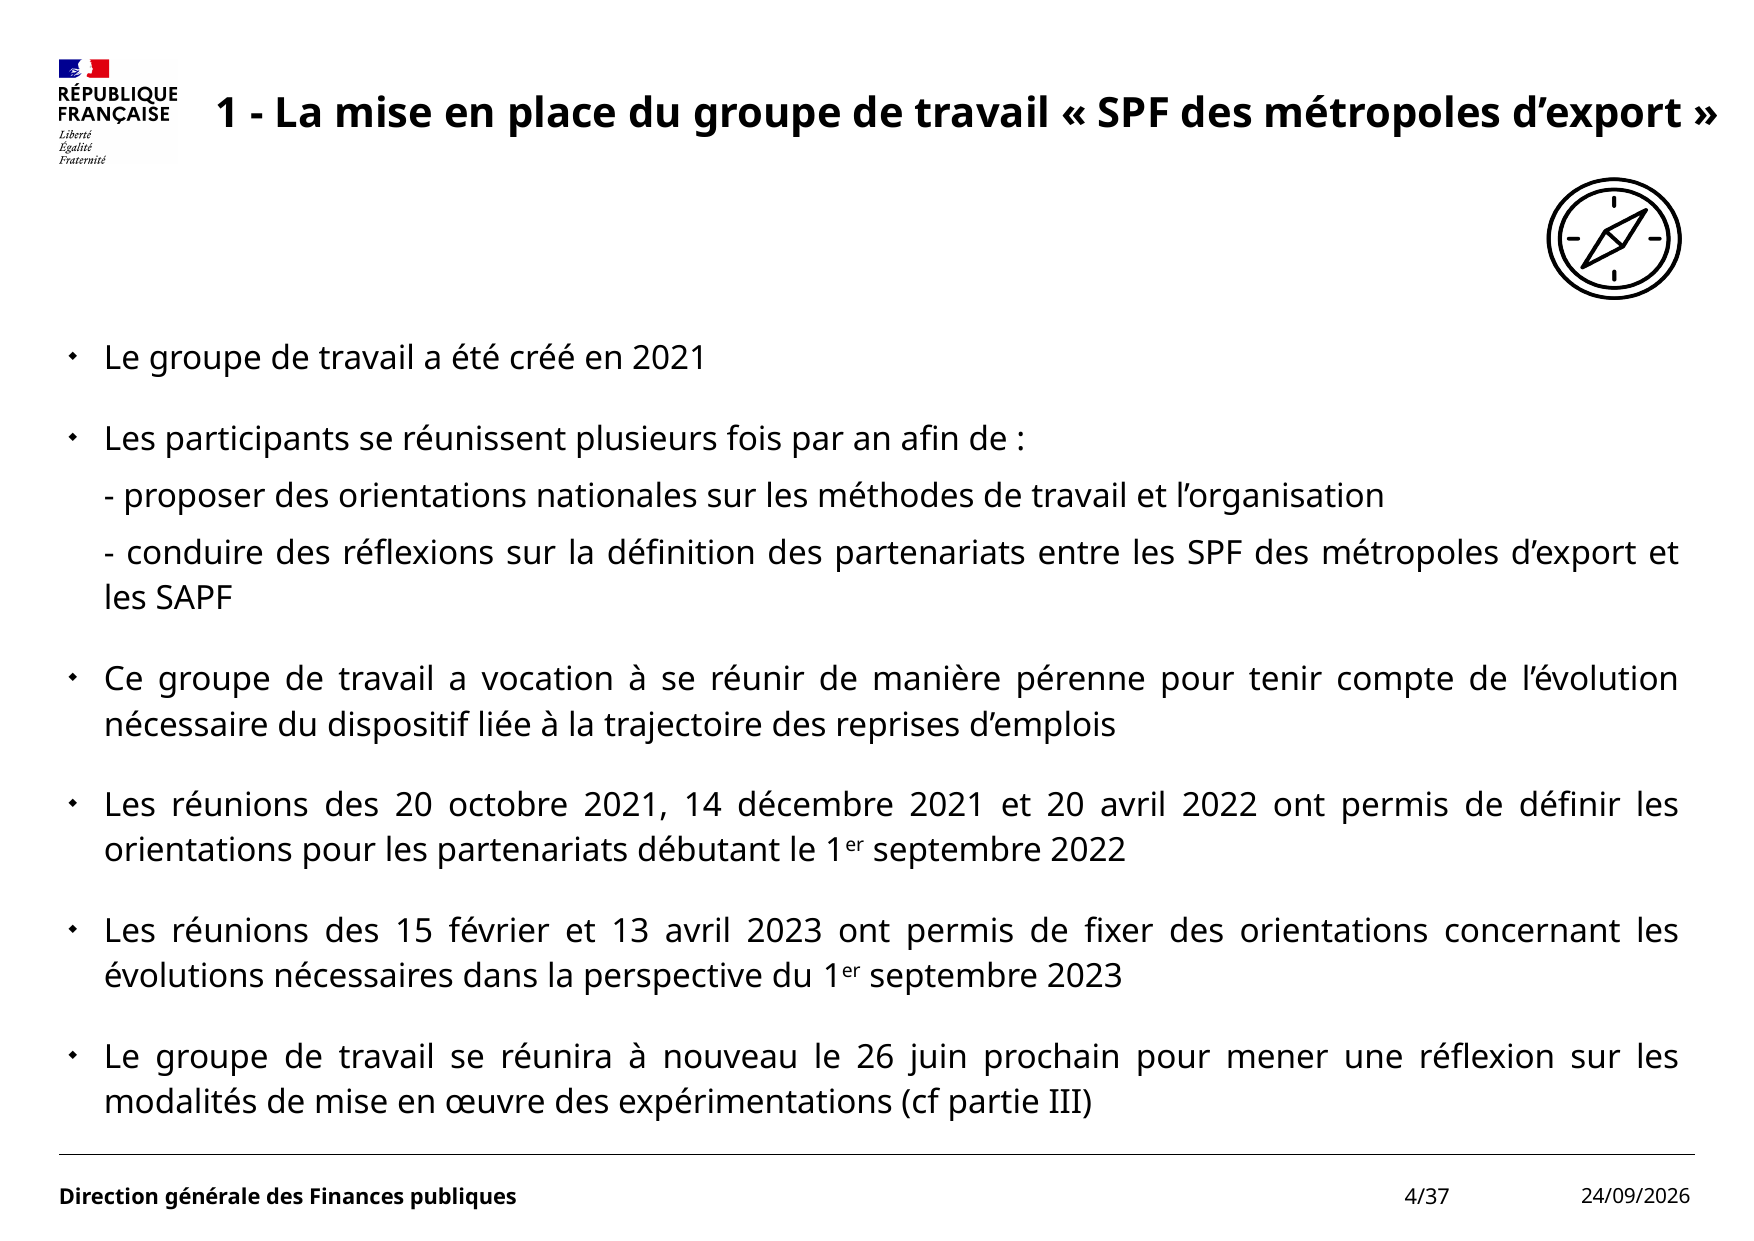

1 - La mise en place du groupe de travail « SPF des métropoles d’export »
Le groupe de travail a été créé en 2021
Les participants se réunissent plusieurs fois par an afin de :
- proposer des orientations nationales sur les méthodes de travail et l’organisation
- conduire des réflexions sur la définition des partenariats entre les SPF des métropoles d’export et les SAPF
Ce groupe de travail a vocation à se réunir de manière pérenne pour tenir compte de l’évolution nécessaire du dispositif liée à la trajectoire des reprises d’emplois
Les réunions des 20 octobre 2021, 14 décembre 2021 et 20 avril 2022 ont permis de définir les orientations pour les partenariats débutant le 1er septembre 2022
Les réunions des 15 février et 13 avril 2023 ont permis de fixer des orientations concernant les évolutions nécessaires dans la perspective du 1er septembre 2023
Le groupe de travail se réunira à nouveau le 26 juin prochain pour mener une réflexion sur les modalités de mise en œuvre des expérimentations (cf partie III)